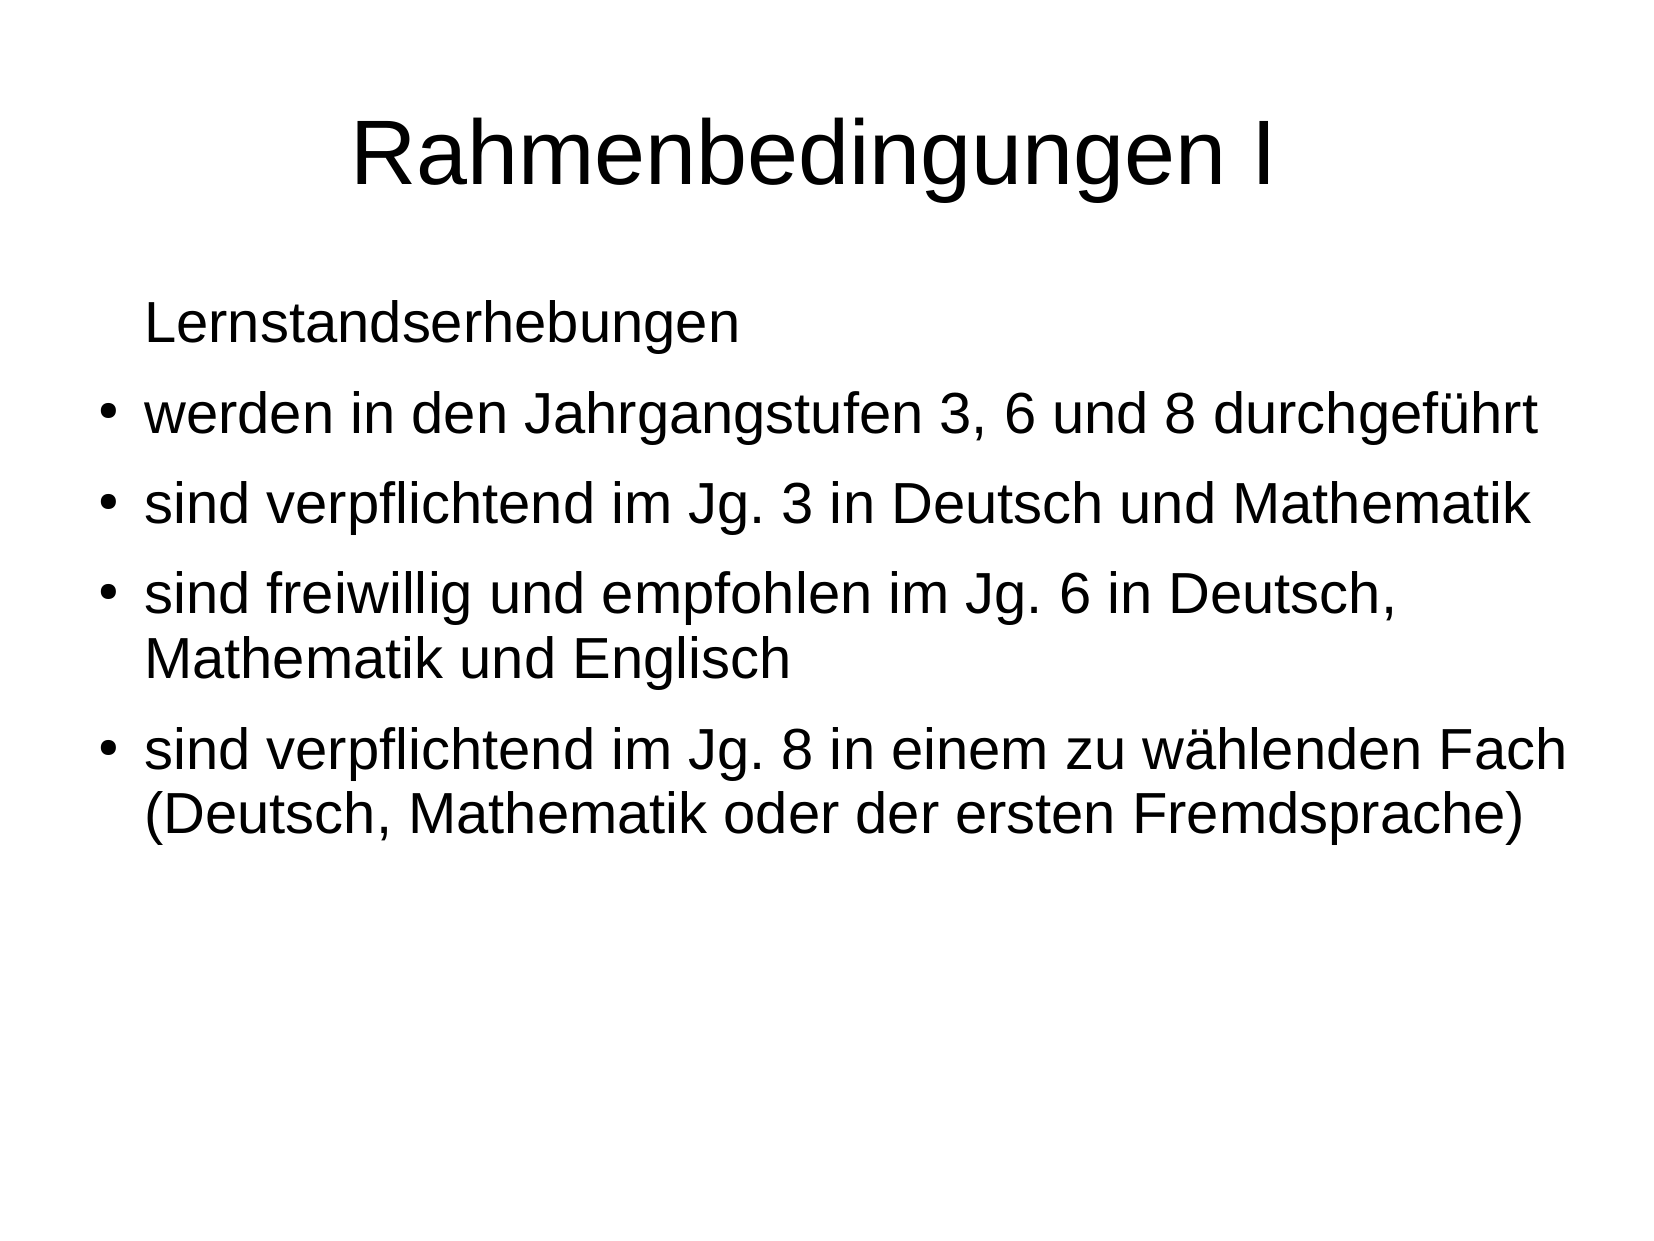

# Rahmenbedingungen I
Lernstandserhebungen
werden in den Jahrgangstufen 3, 6 und 8 durchgeführt
sind verpflichtend im Jg. 3 in Deutsch und Mathematik
sind freiwillig und empfohlen im Jg. 6 in Deutsch, Mathematik und Englisch
sind verpflichtend im Jg. 8 in einem zu wählenden Fach (Deutsch, Mathematik oder der ersten Fremdsprache)